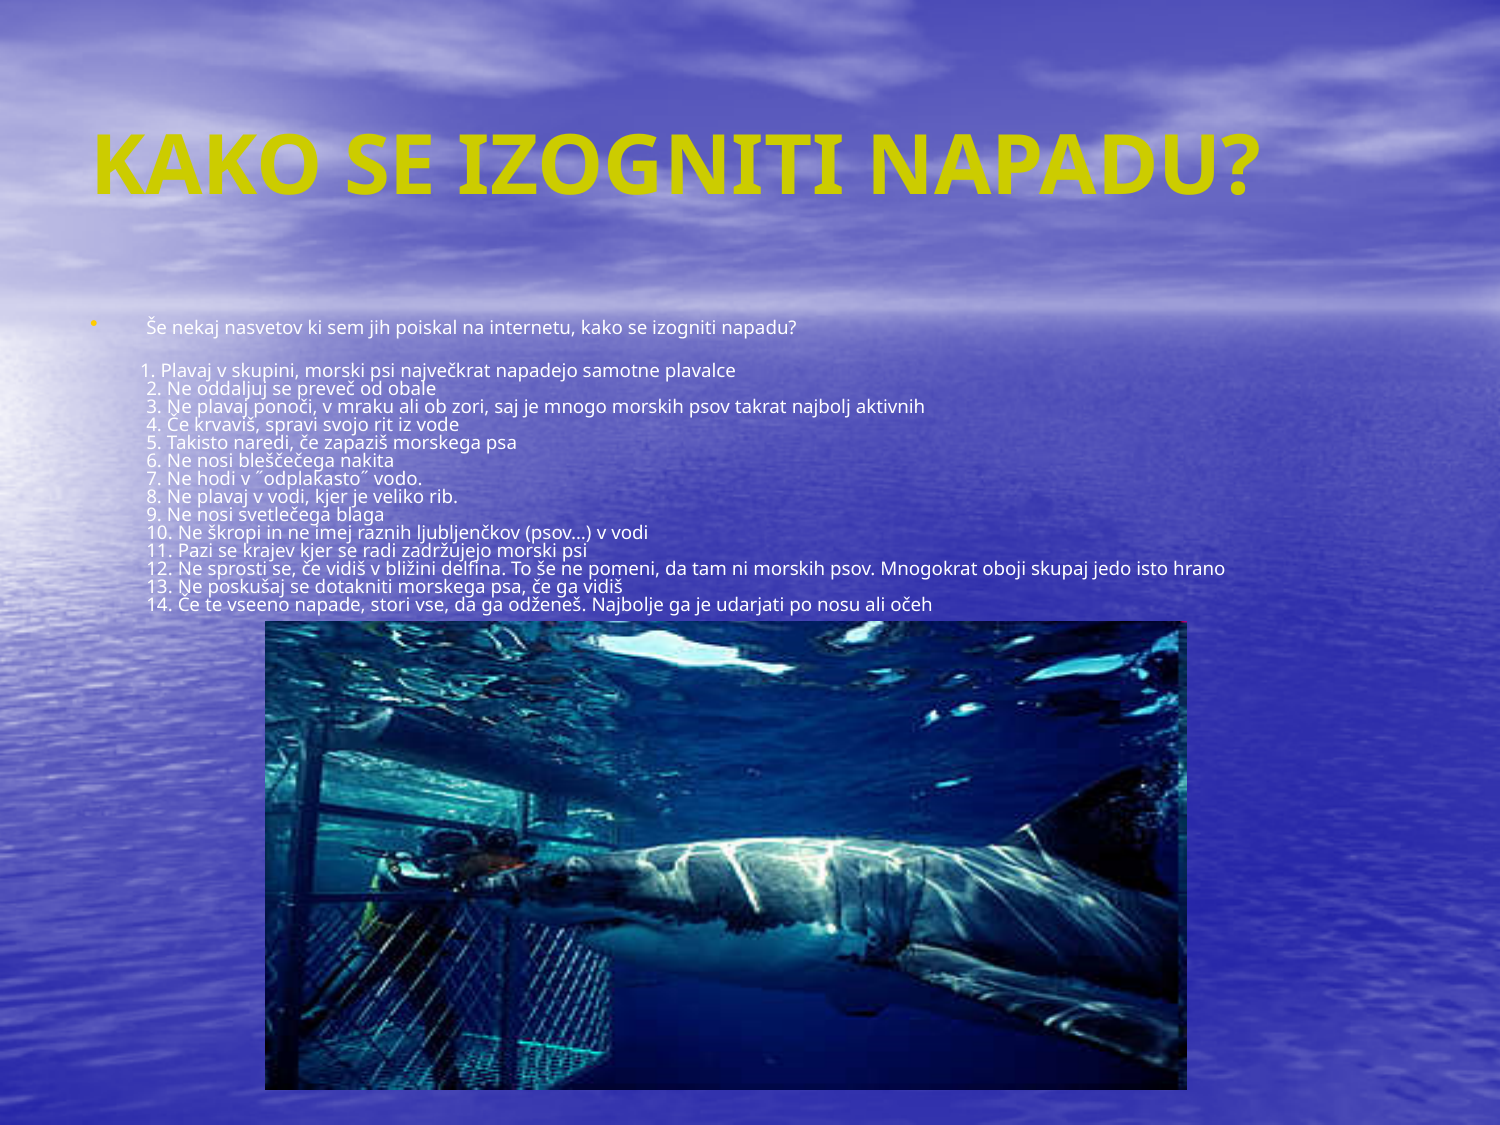

# KAKO SE IZOGNITI NAPADU?
Še nekaj nasvetov ki sem jih poiskal na internetu, kako se izogniti napadu?
 1. Plavaj v skupini, morski psi največkrat napadejo samotne plavalce
2. Ne oddaljuj se preveč od obale
3. Ne plavaj ponoči, v mraku ali ob zori, saj je mnogo morskih psov takrat najbolj aktivnih
4. Če krvaviš, spravi svojo rit iz vode
5. Takisto naredi, če zapaziš morskega psa
6. Ne nosi bleščečega nakita
7. Ne hodi v ˝odplakasto˝ vodo.
8. Ne plavaj v vodi, kjer je veliko rib.
9. Ne nosi svetlečega blaga
10. Ne škropi in ne imej raznih ljubljenčkov (psov…) v vodi
11. Pazi se krajev kjer se radi zadržujejo morski psi
12. Ne sprosti se, če vidiš v bližini delfina. To še ne pomeni, da tam ni morskih psov. Mnogokrat oboji skupaj jedo isto hrano
13. Ne poskušaj se dotakniti morskega psa, če ga vidiš
14. Če te vseeno napade, stori vse, da ga odženeš. Najbolje ga je udarjati po nosu ali očeh